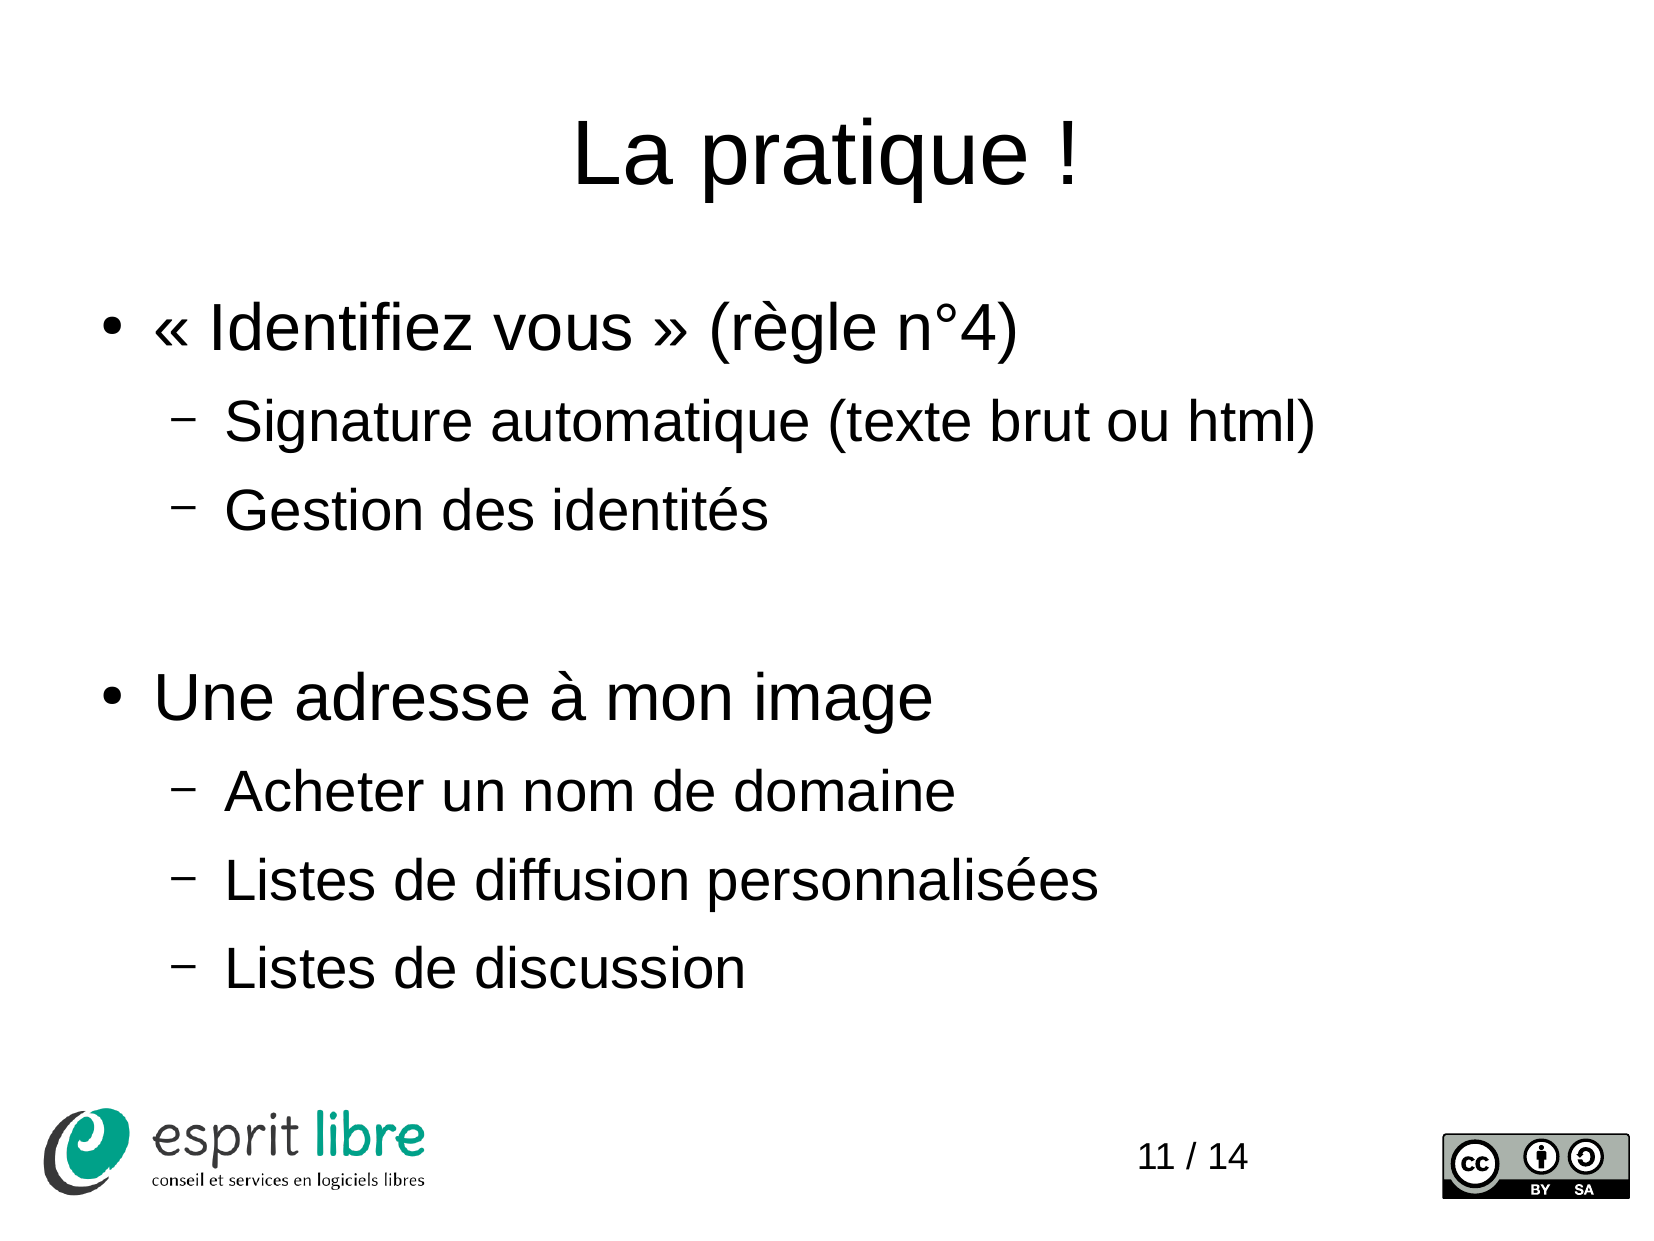

# La pratique !
« Identifiez vous » (règle n°4)
Signature automatique (texte brut ou html)
Gestion des identités
Une adresse à mon image
Acheter un nom de domaine
Listes de diffusion personnalisées
Listes de discussion